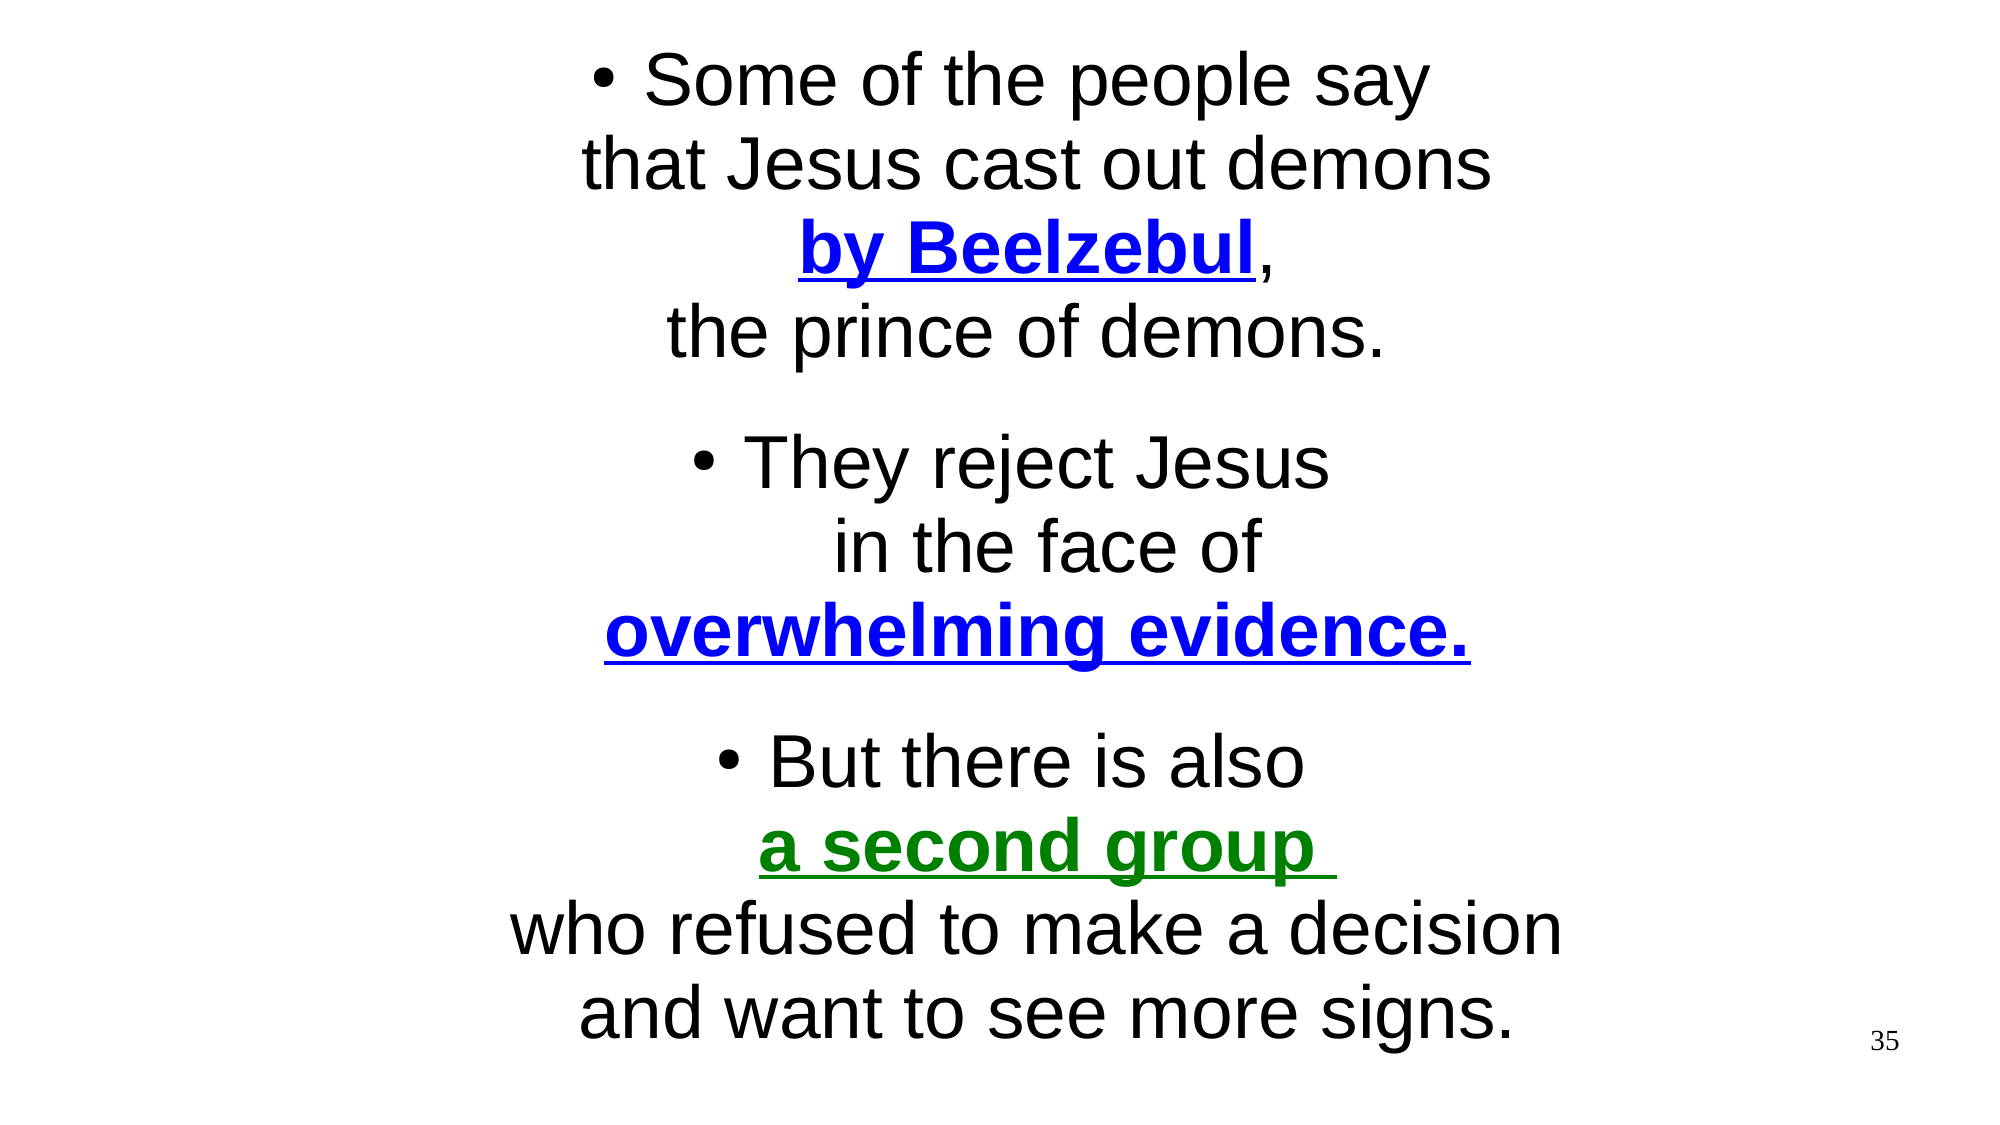

# Some of the people say that Jesus cast out demons by Beelzebul, the prince of demons.
They reject Jesus
in the face of
overwhelming evidence.
But there is also
a second group
who refused to make a decision
and want to see more signs.
35